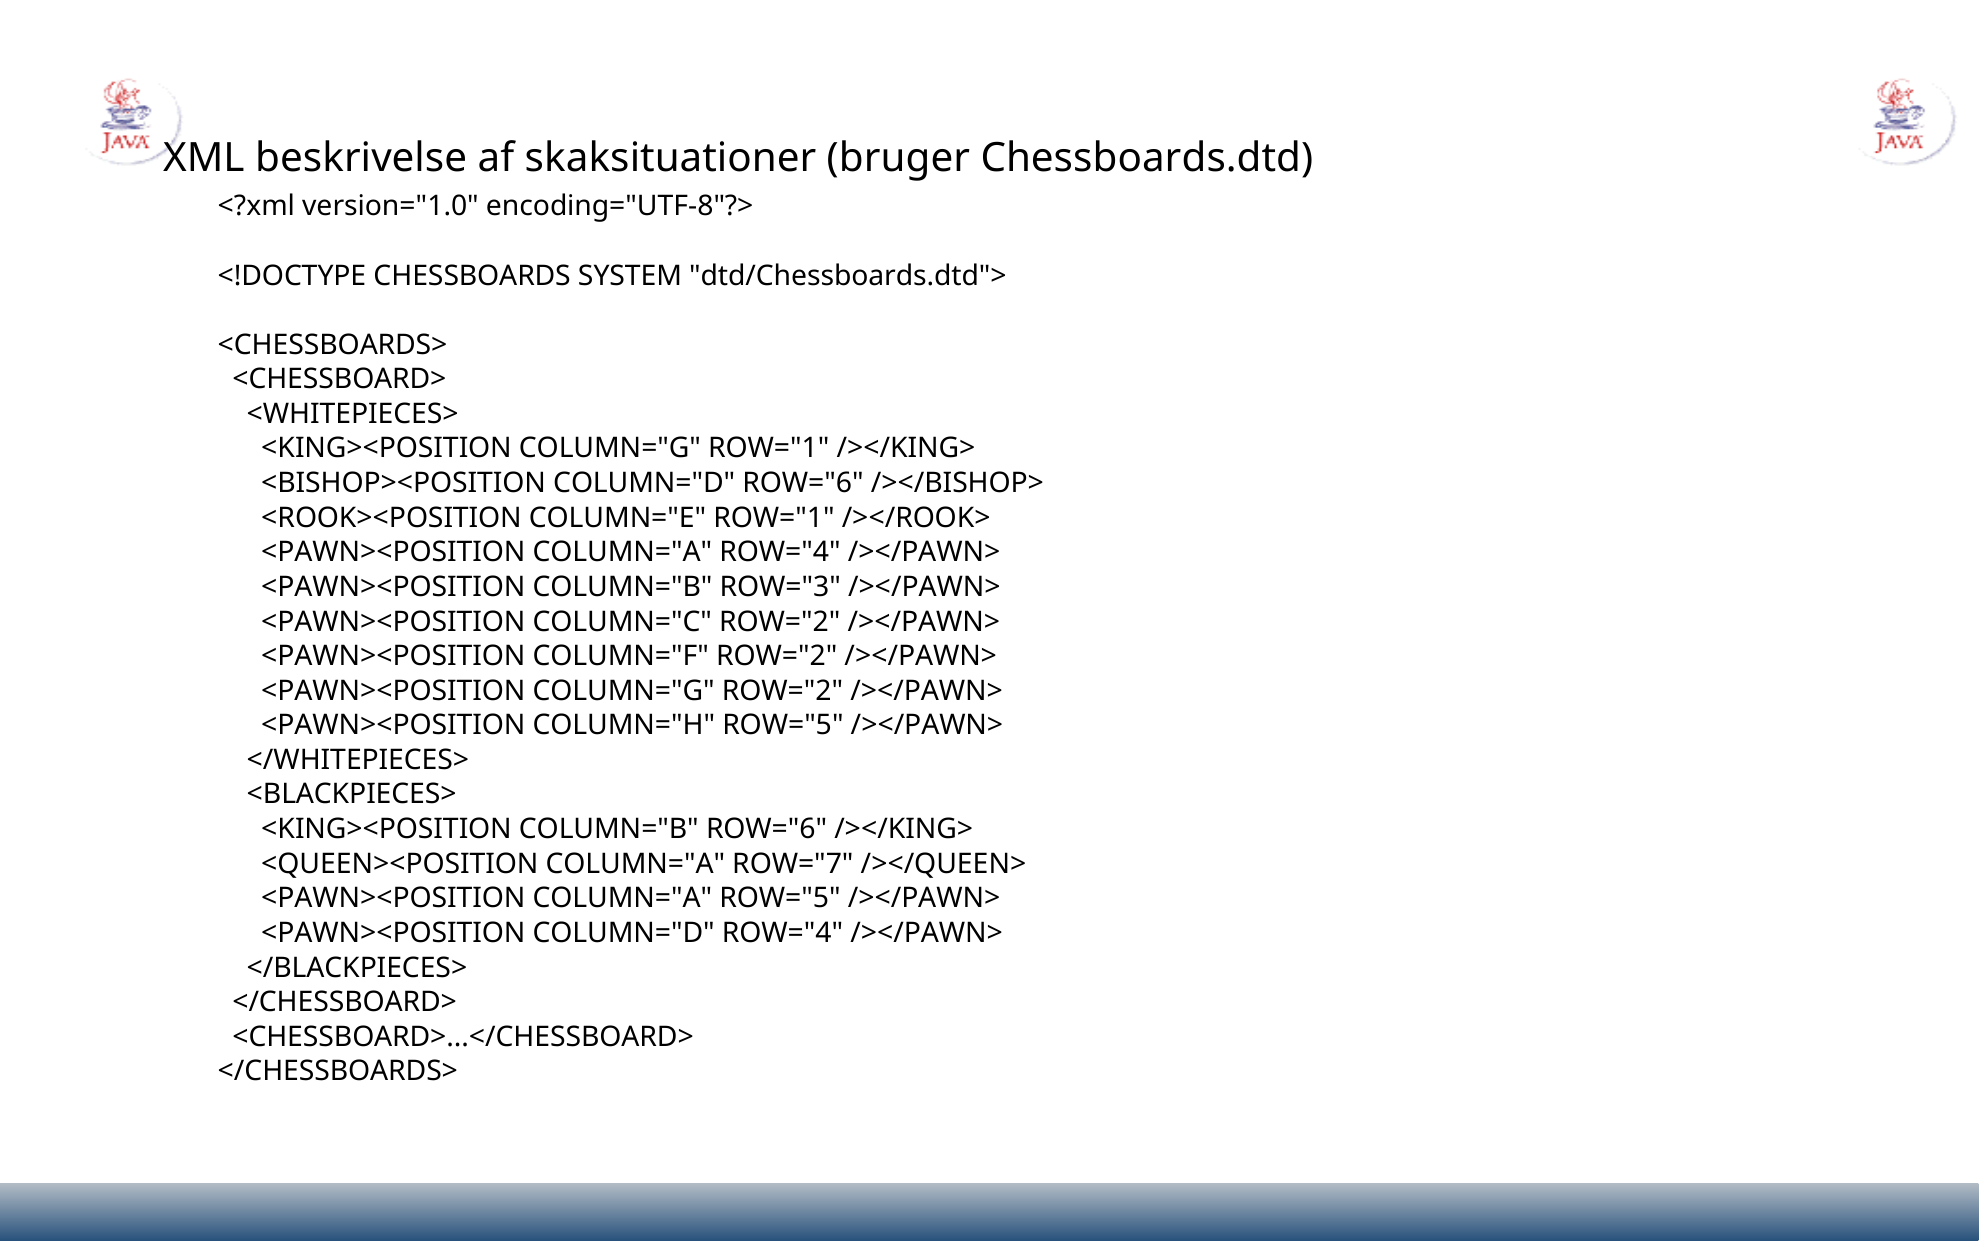

#
XML beskrivelse af skaksituationer (bruger Chessboards.dtd)
	<?xml version="1.0" encoding="UTF-8"?>
<!DOCTYPE CHESSBOARDS SYSTEM "dtd/Chessboards.dtd">
<CHESSBOARDS>
 <CHESSBOARD>
 <WHITEPIECES>
 <KING><POSITION COLUMN="G" ROW="1" /></KING>
 <BISHOP><POSITION COLUMN="D" ROW="6" /></BISHOP>
 <ROOK><POSITION COLUMN="E" ROW="1" /></ROOK>
 <PAWN><POSITION COLUMN="A" ROW="4" /></PAWN>
 <PAWN><POSITION COLUMN="B" ROW="3" /></PAWN>
 <PAWN><POSITION COLUMN="C" ROW="2" /></PAWN>
 <PAWN><POSITION COLUMN="F" ROW="2" /></PAWN>
 <PAWN><POSITION COLUMN="G" ROW="2" /></PAWN>
 <PAWN><POSITION COLUMN="H" ROW="5" /></PAWN>
 </WHITEPIECES>
 <BLACKPIECES>
 <KING><POSITION COLUMN="B" ROW="6" /></KING>
 <QUEEN><POSITION COLUMN="A" ROW="7" /></QUEEN>
 <PAWN><POSITION COLUMN="A" ROW="5" /></PAWN>
 <PAWN><POSITION COLUMN="D" ROW="4" /></PAWN>
 </BLACKPIECES>
 </CHESSBOARD>
 <CHESSBOARD>...</CHESSBOARD>
</CHESSBOARDS>